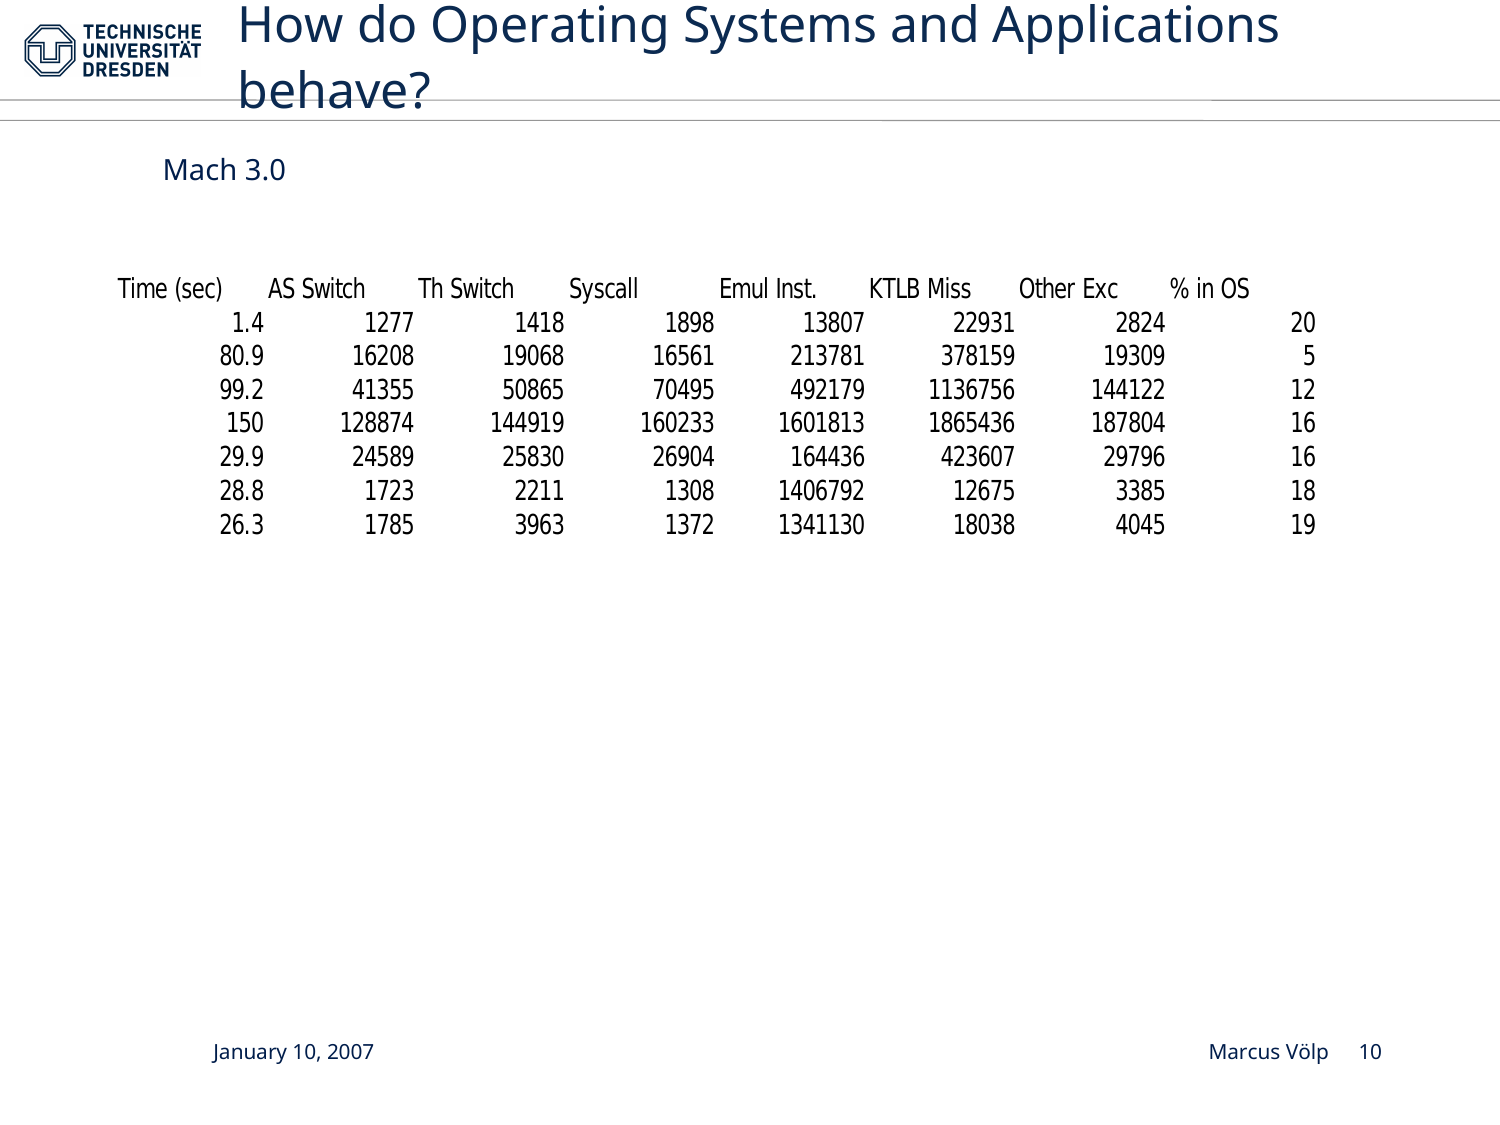

# How do Operating Systems and Applications behave?
Mach 3.0